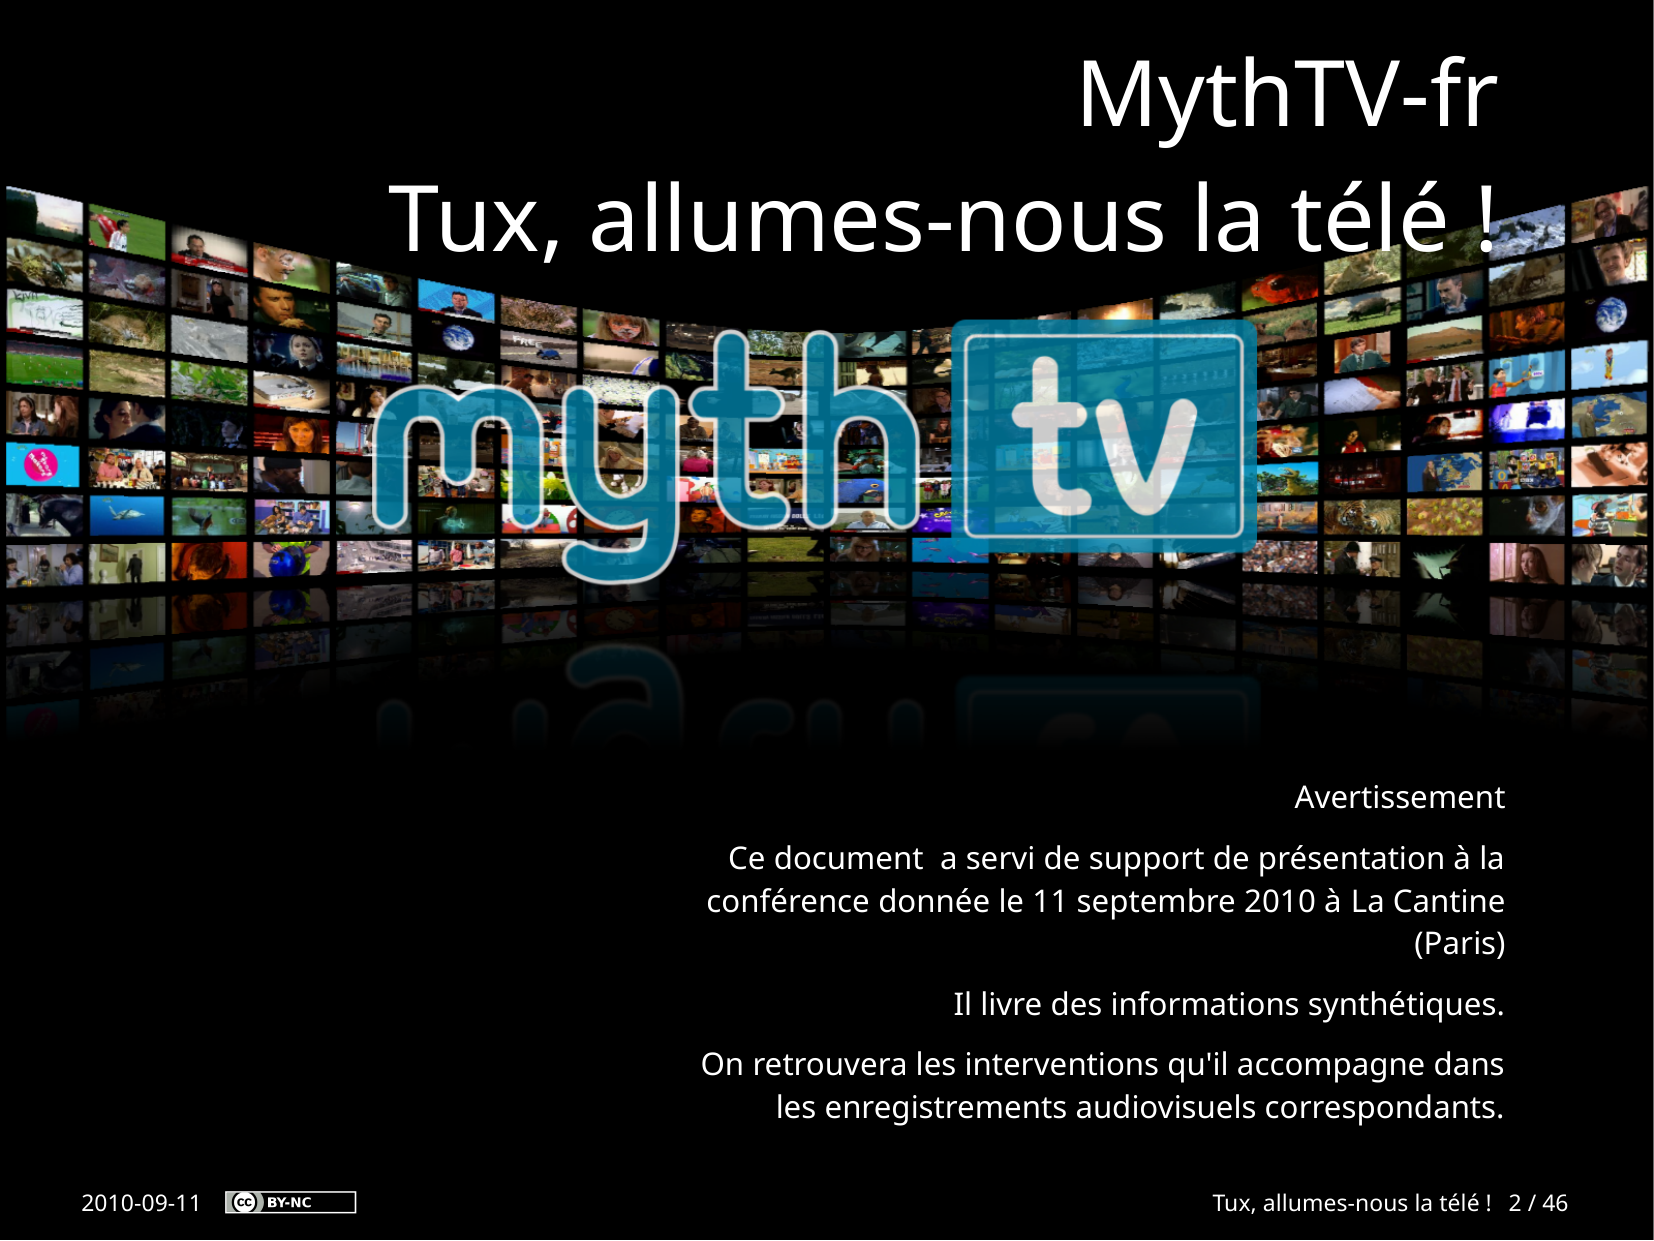

# MythTV-fr Tux, allumes-nous la télé !
Avertissement
Ce document a servi de support de présentation à la conférence donnée le 11 septembre 2010 à La Cantine (Paris)
Il livre des informations synthétiques.
On retrouvera les interventions qu'il accompagne dans les enregistrements audiovisuels correspondants.
2010-09-11
Tux, allumes-nous la télé !
2